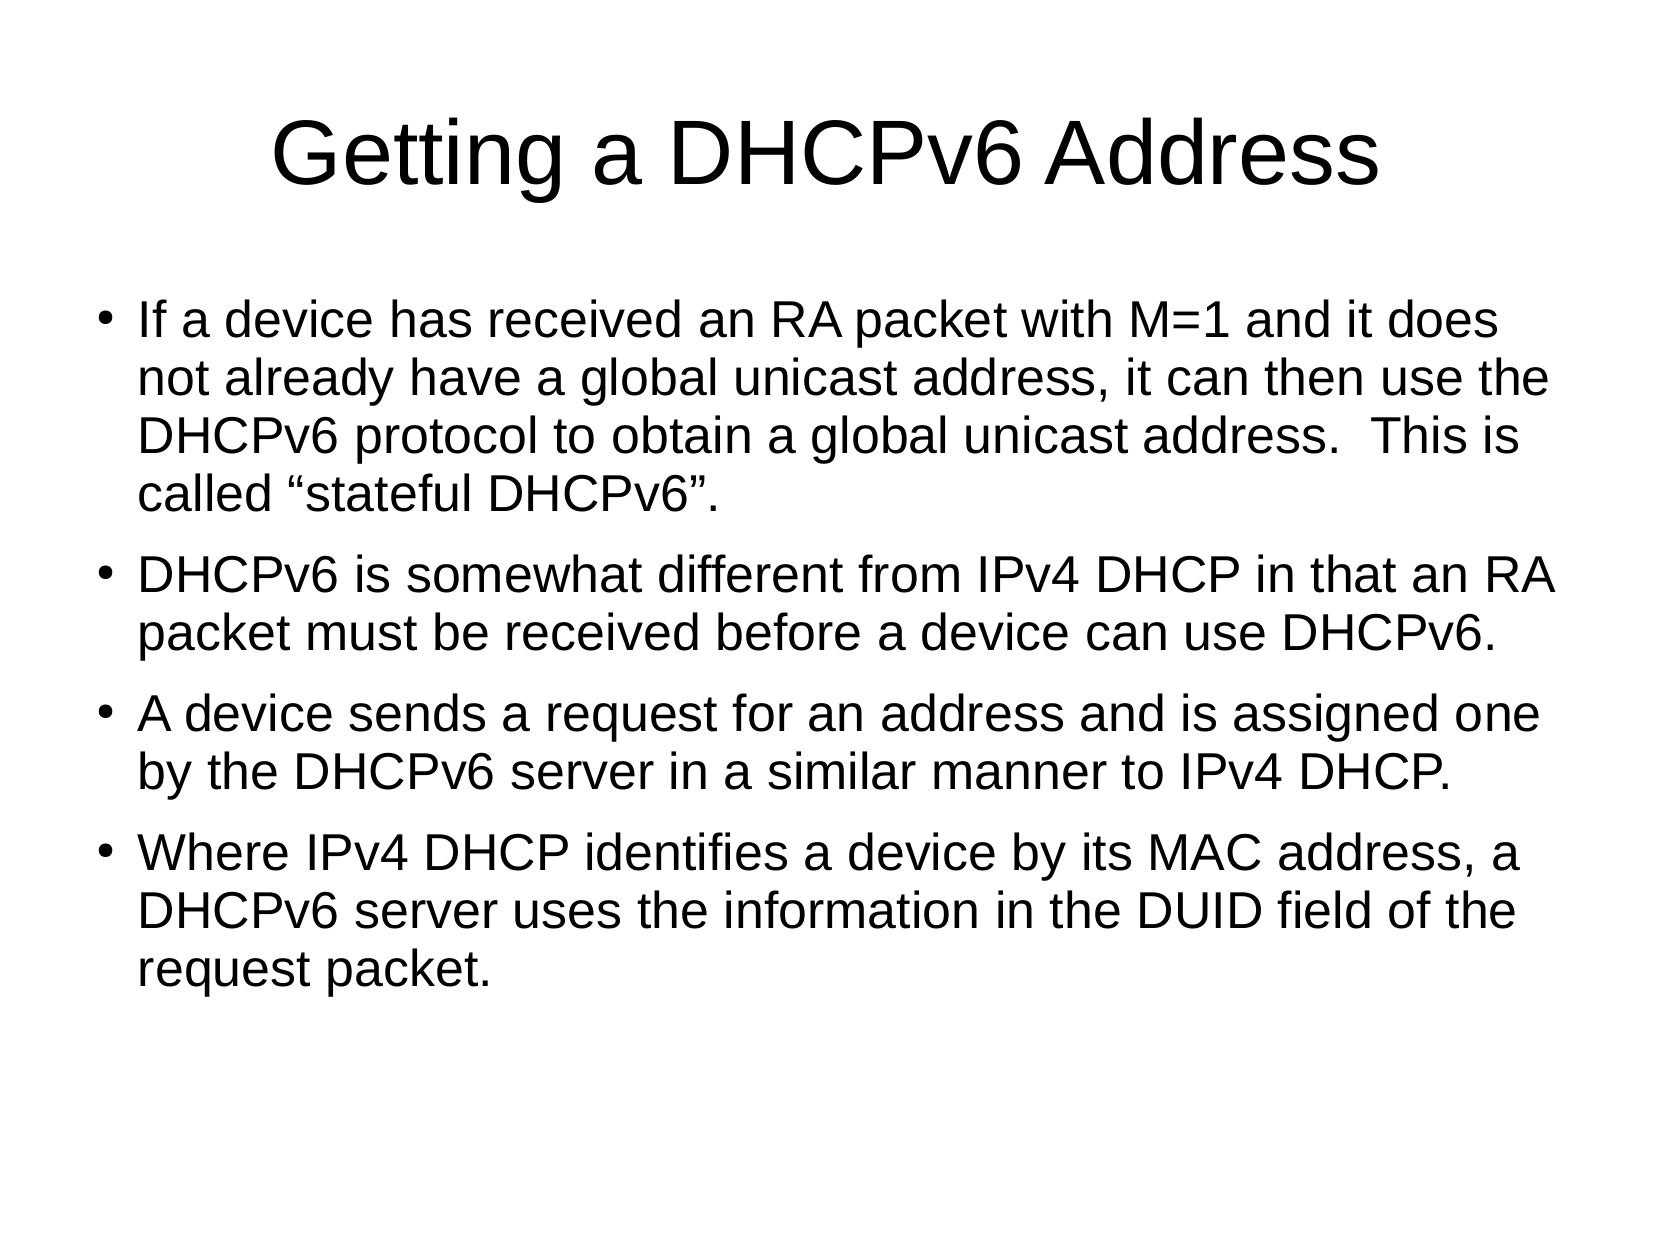

# Getting a DHCPv6 Address
If a device has received an RA packet with M=1 and it does not already have a global unicast address, it can then use the DHCPv6 protocol to obtain a global unicast address. This is called “stateful DHCPv6”.
DHCPv6 is somewhat different from IPv4 DHCP in that an RA packet must be received before a device can use DHCPv6.
A device sends a request for an address and is assigned one by the DHCPv6 server in a similar manner to IPv4 DHCP.
Where IPv4 DHCP identifies a device by its MAC address, a DHCPv6 server uses the information in the DUID field of the request packet.